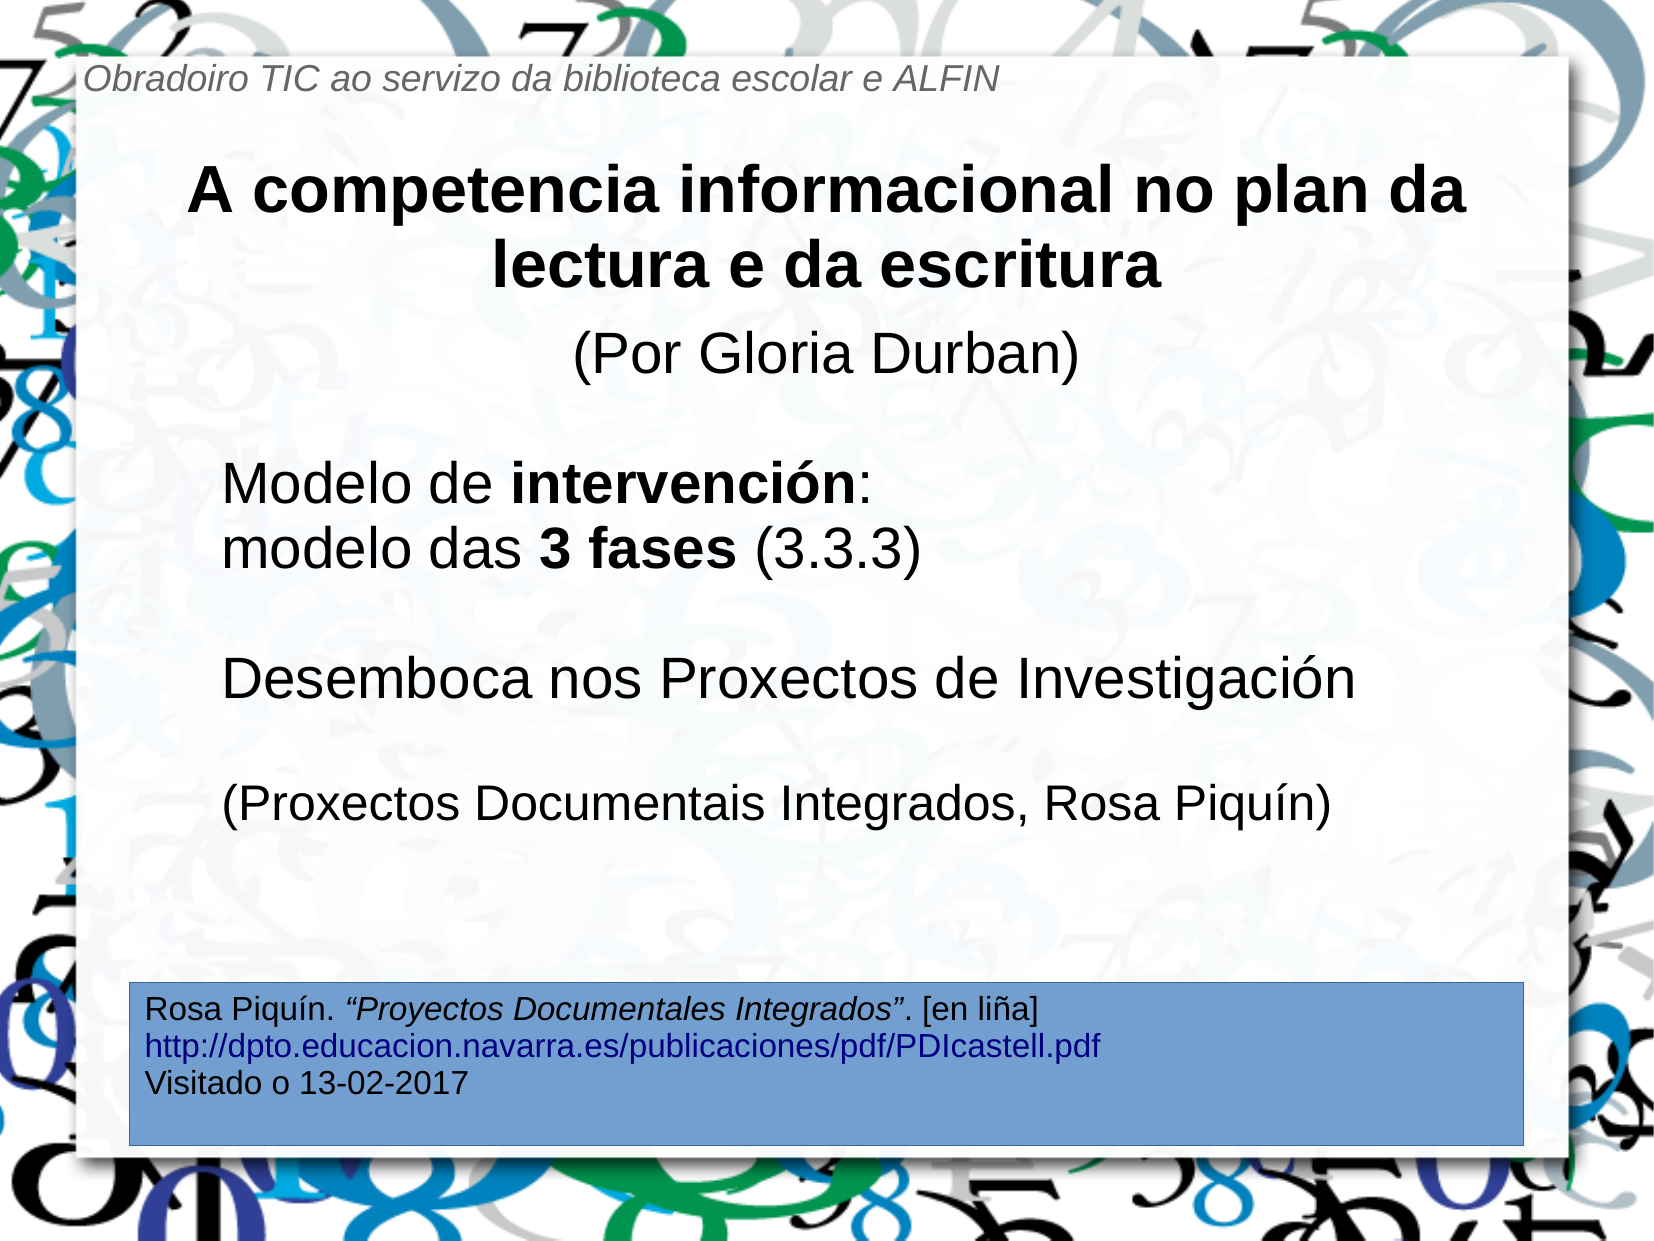

Obradoiro TIC ao servizo da biblioteca escolar e ALFIN
A competencia informacional no plan da lectura e da escritura
(Por Gloria Durban)
Modelo de intervención:
modelo das 3 fases (3.3.3)
Desemboca nos Proxectos de Investigación
(Proxectos Documentais Integrados, Rosa Piquín)
Rosa Piquín. “Proyectos Documentales Integrados”. [en liña] http://dpto.educacion.navarra.es/publicaciones/pdf/PDIcastell.pdf
Visitado o 13-02-2017